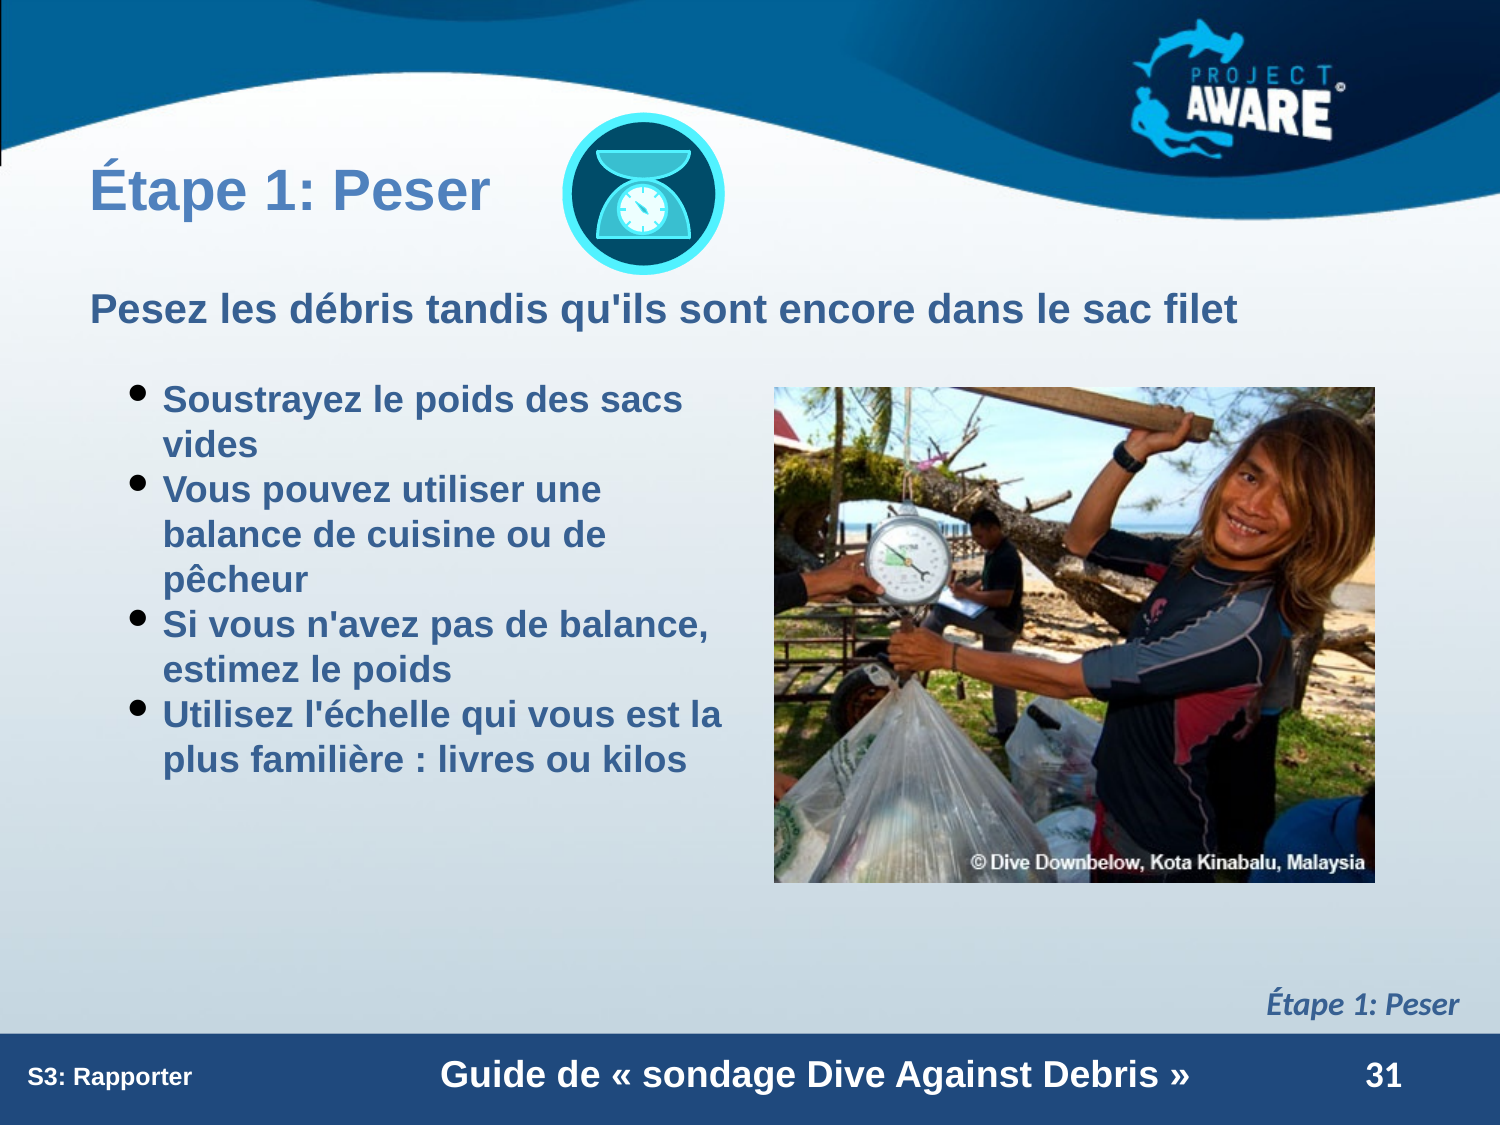

Étape 1: Peser
Pesez les débris tandis qu'ils sont encore dans le sac filet
Soustrayez le poids des sacs vides
Vous pouvez utiliser une balance de cuisine ou de pêcheur
Si vous n'avez pas de balance, estimez le poids
Utilisez l'échelle qui vous est la plus familière : livres ou kilos
Étape 1: Peser
Guide de « sondage Dive Against Debris »
S3: Rapporter